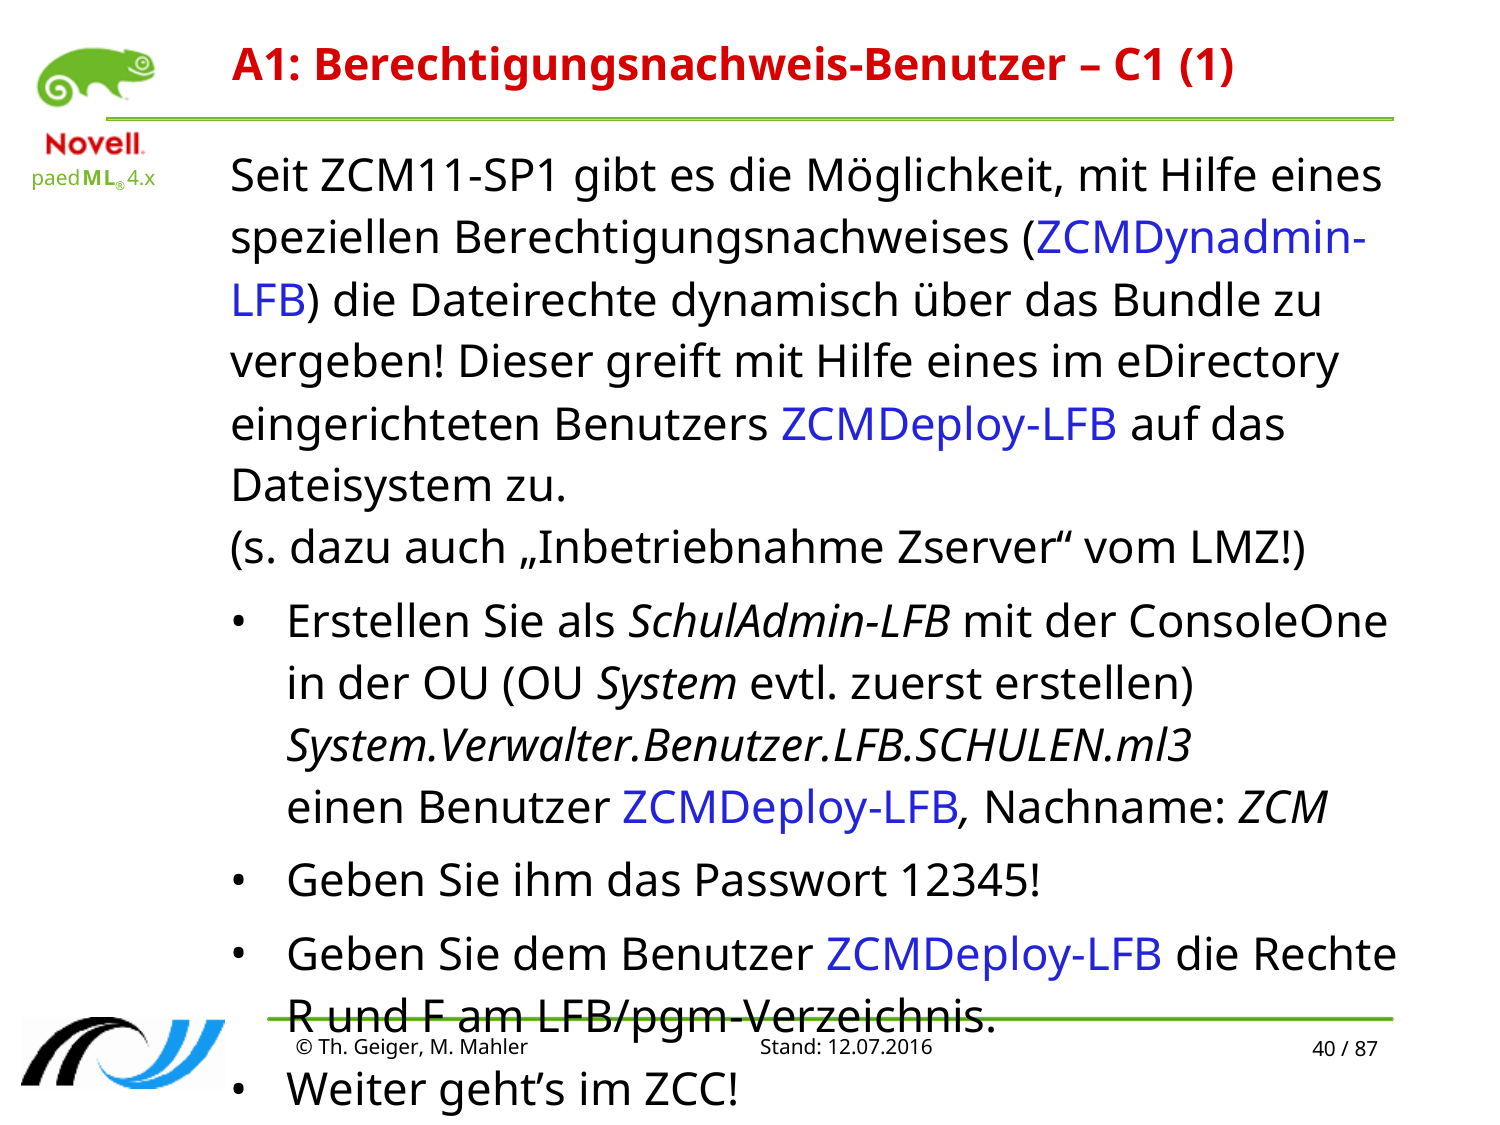

# A1: Berechtigungsnachweis-Benutzer – C1 (1)
Seit ZCM11-SP1 gibt es die Möglichkeit, mit Hilfe eines speziellen Berechtigungsnachweises (ZCMDynadmin-LFB) die Dateirechte dynamisch über das Bundle zu vergeben! Dieser greift mit Hilfe eines im eDirectory eingerichteten Benutzers ZCMDeploy-LFB auf das Dateisystem zu.
(s. dazu auch „Inbetriebnahme Zserver“ vom LMZ!)
Erstellen Sie als SchulAdmin-LFB mit der ConsoleOne in der OU (OU System evtl. zuerst erstellen) System.Verwalter.Benutzer.LFB.SCHULEN.ml3
einen Benutzer ZCMDeploy-LFB, Nachname: ZCM
Geben Sie ihm das Passwort 12345!
Geben Sie dem Benutzer ZCMDeploy-LFB die Rechte R und F am LFB/pgm-Verzeichnis.
Weiter geht’s im ZCC!
© Th. Geiger, M. Mahler
12.07.2016
40